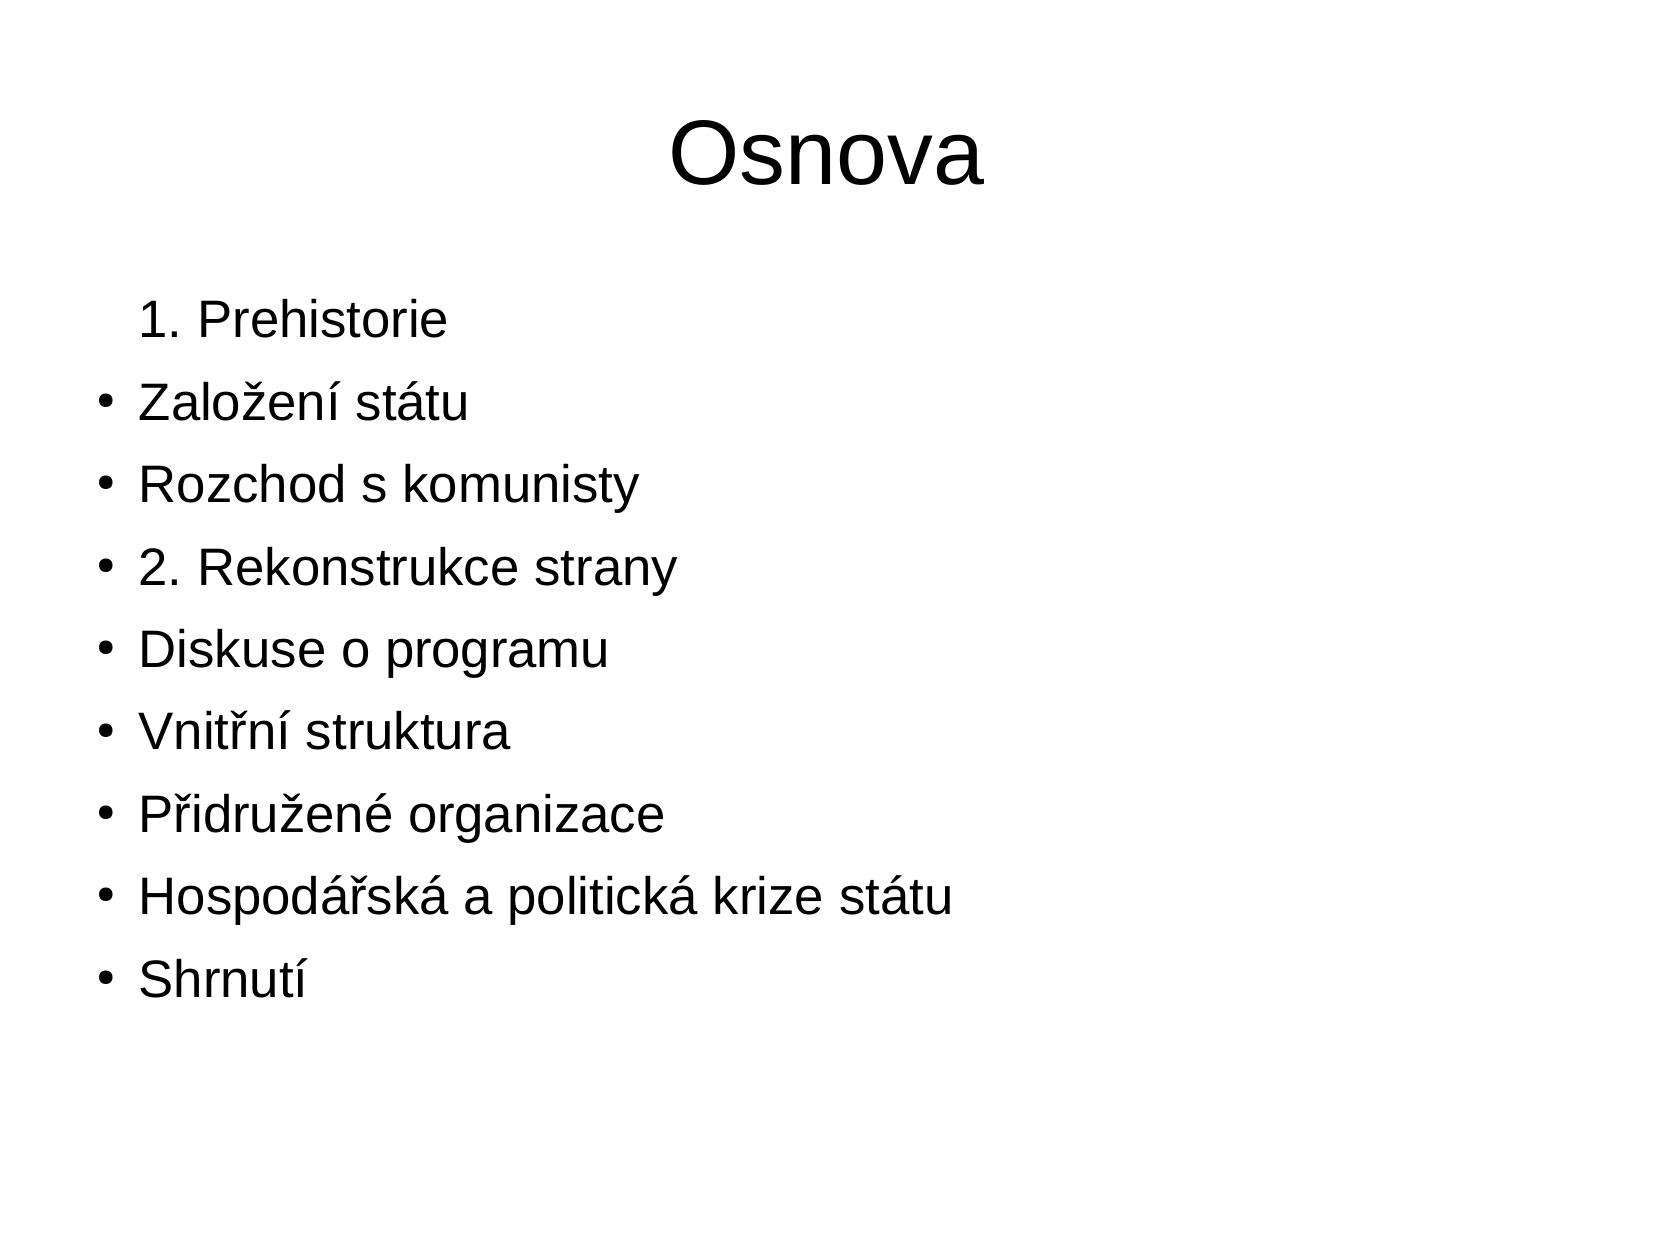

# Osnova
1. Prehistorie
Založení státu
Rozchod s komunisty
2. Rekonstrukce strany
Diskuse o programu
Vnitřní struktura
Přidružené organizace
Hospodářská a politická krize státu
Shrnutí